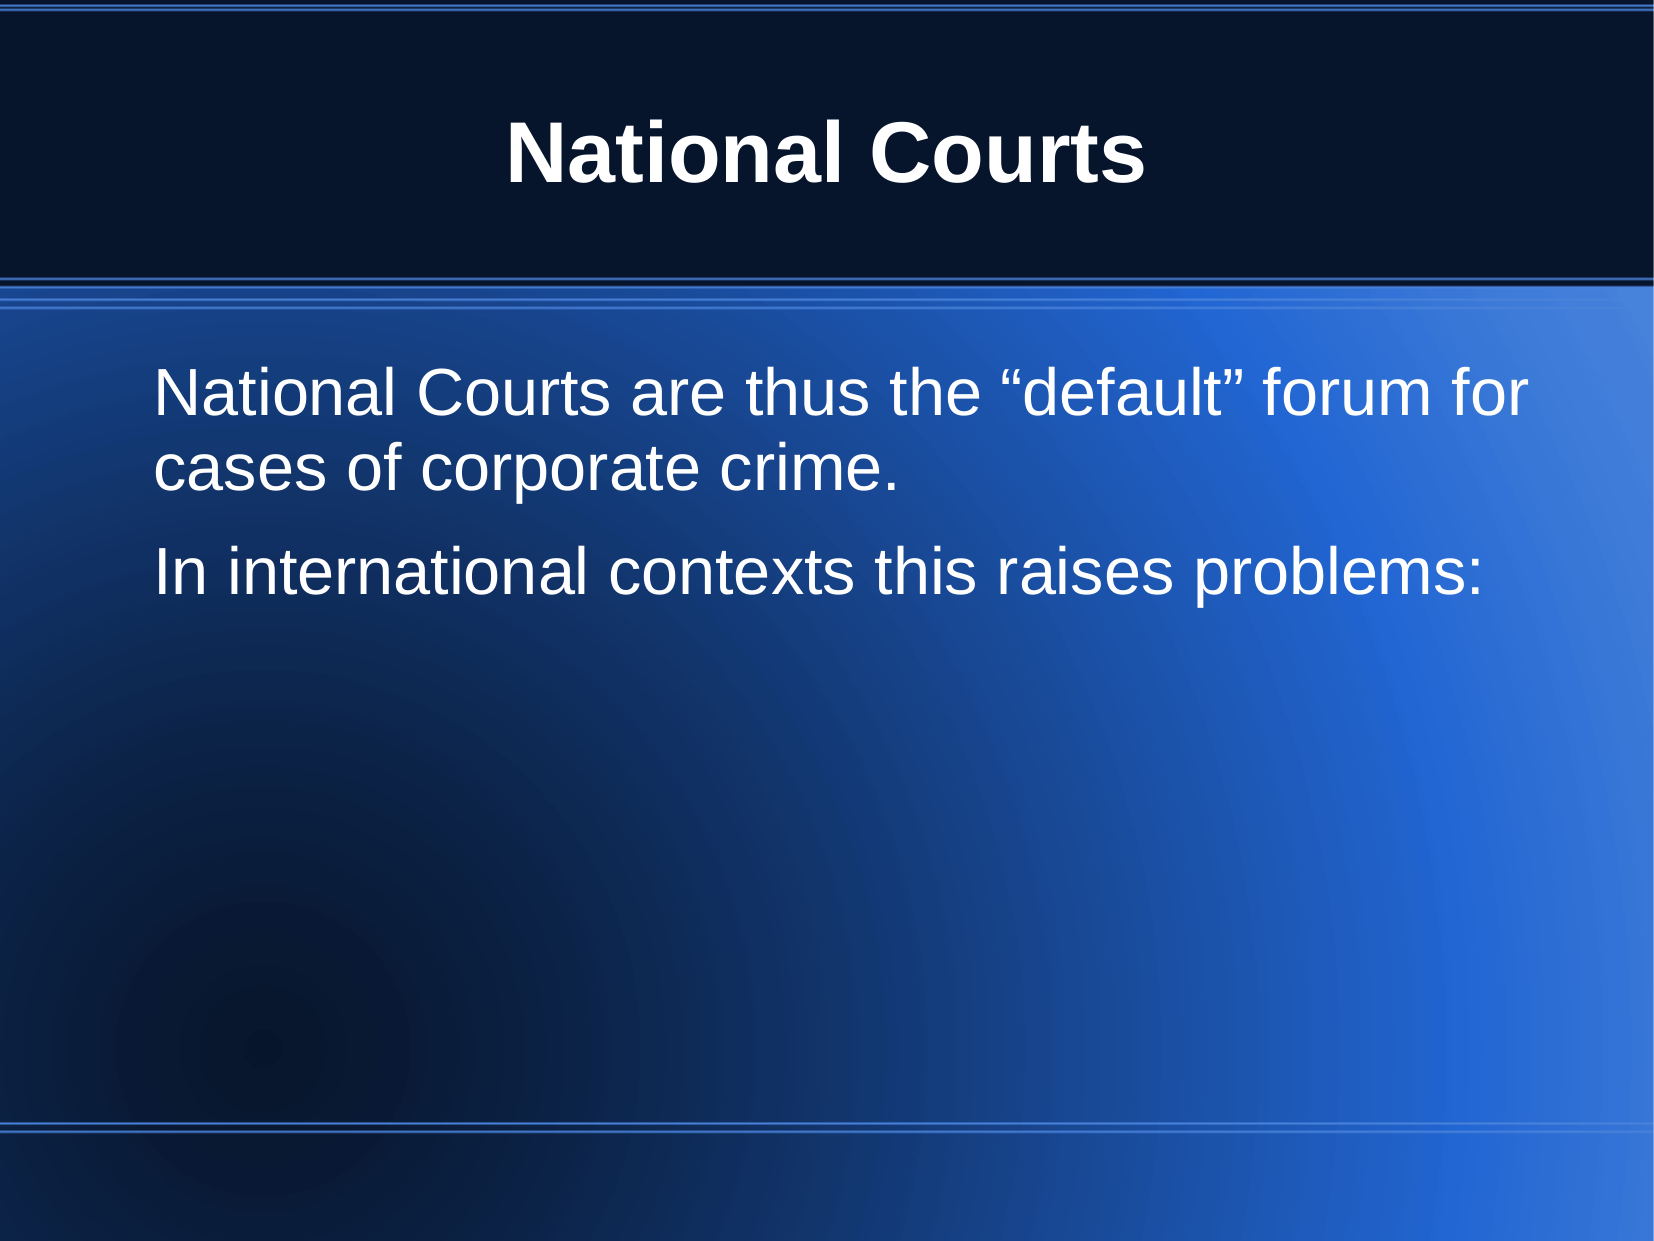

# National Courts
National Courts are thus the “default” forum for cases of corporate crime.
In international contexts this raises problems: